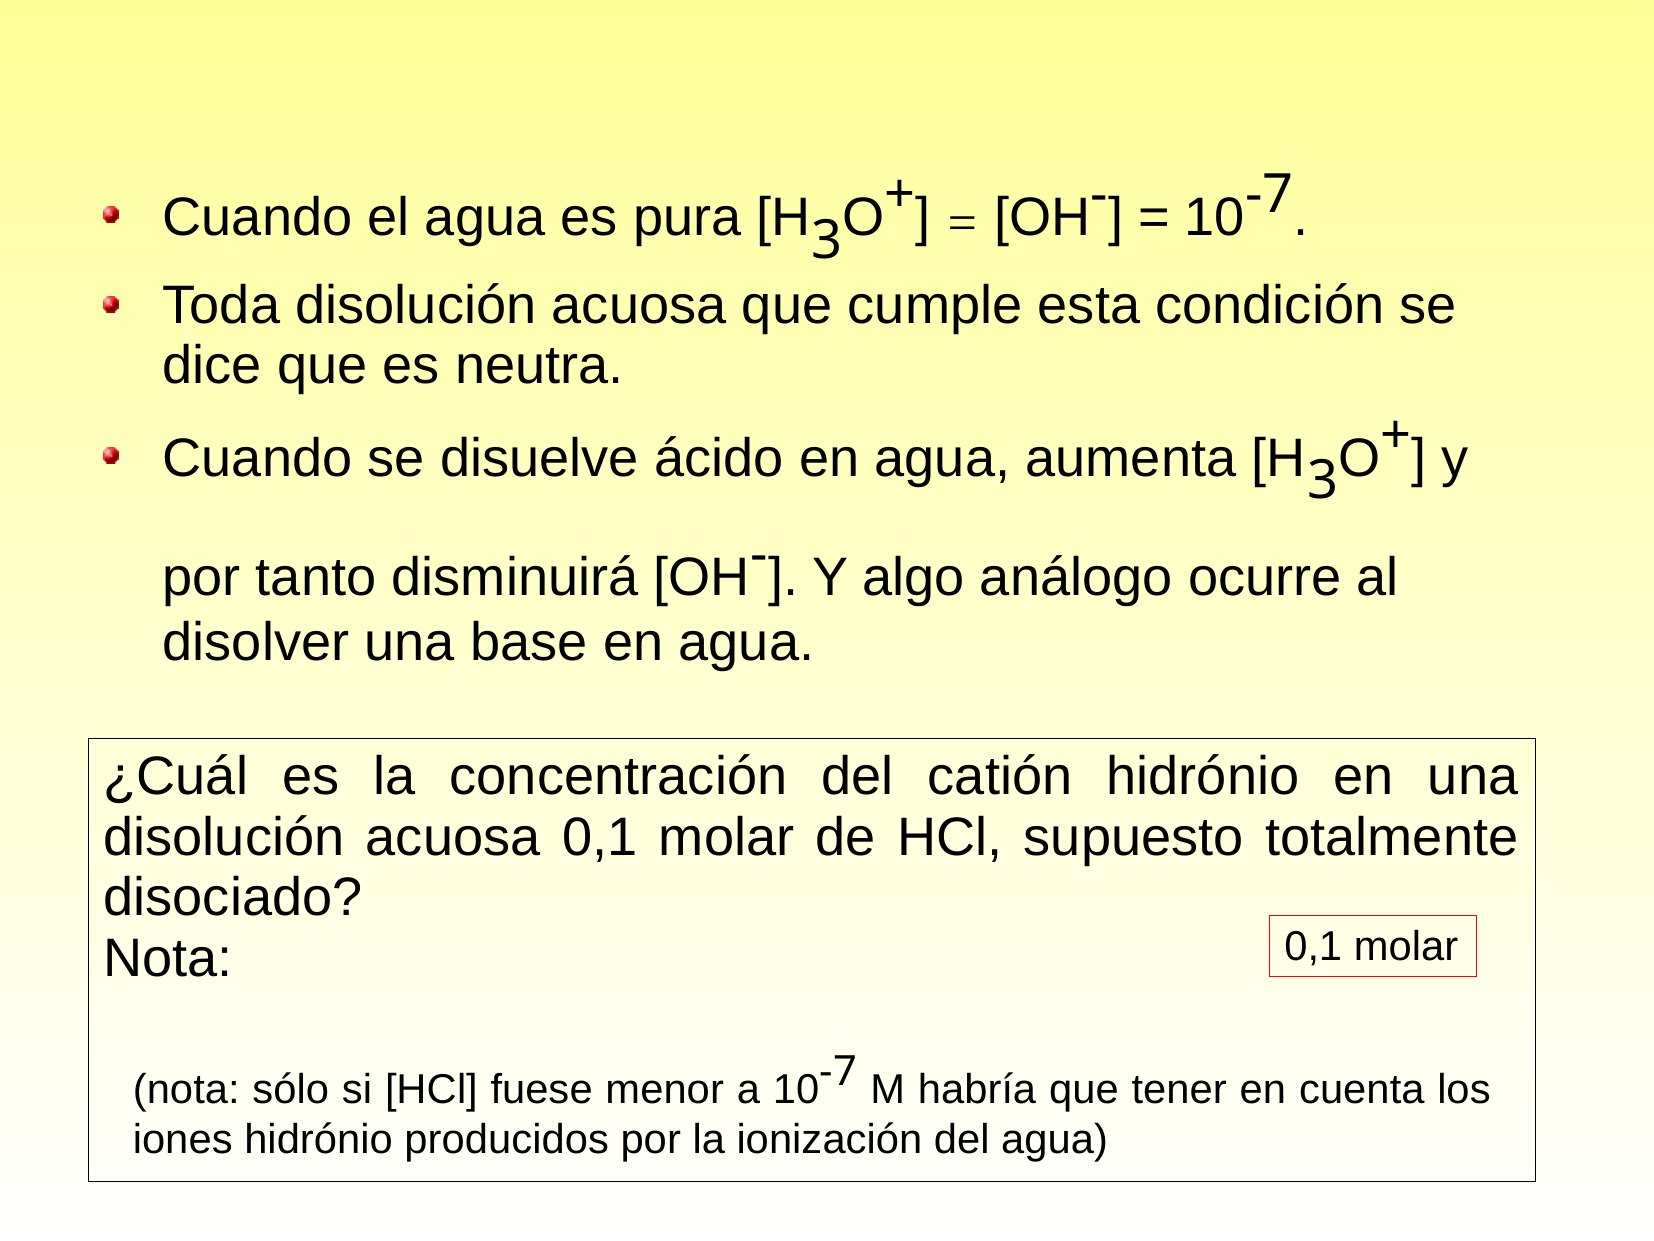

Cuando el agua es pura [H3O+] = [OH-] = 10-7.
Toda disolución acuosa que cumple esta condición se dice que es neutra.
Cuando se disuelve ácido en agua, aumenta [H3O+] y por tanto disminuirá [OH-]. Y algo análogo ocurre al disolver una base en agua.
¿Cuál es la concentración del catión hidrónio en una disolución acuosa 0,1 molar de HCl, supuesto totalmente disociado?
Nota:
0,1 molar
(nota: sólo si [HCl] fuese menor a 10-7 M habría que tener en cuenta los iones hidrónio producidos por la ionización del agua)